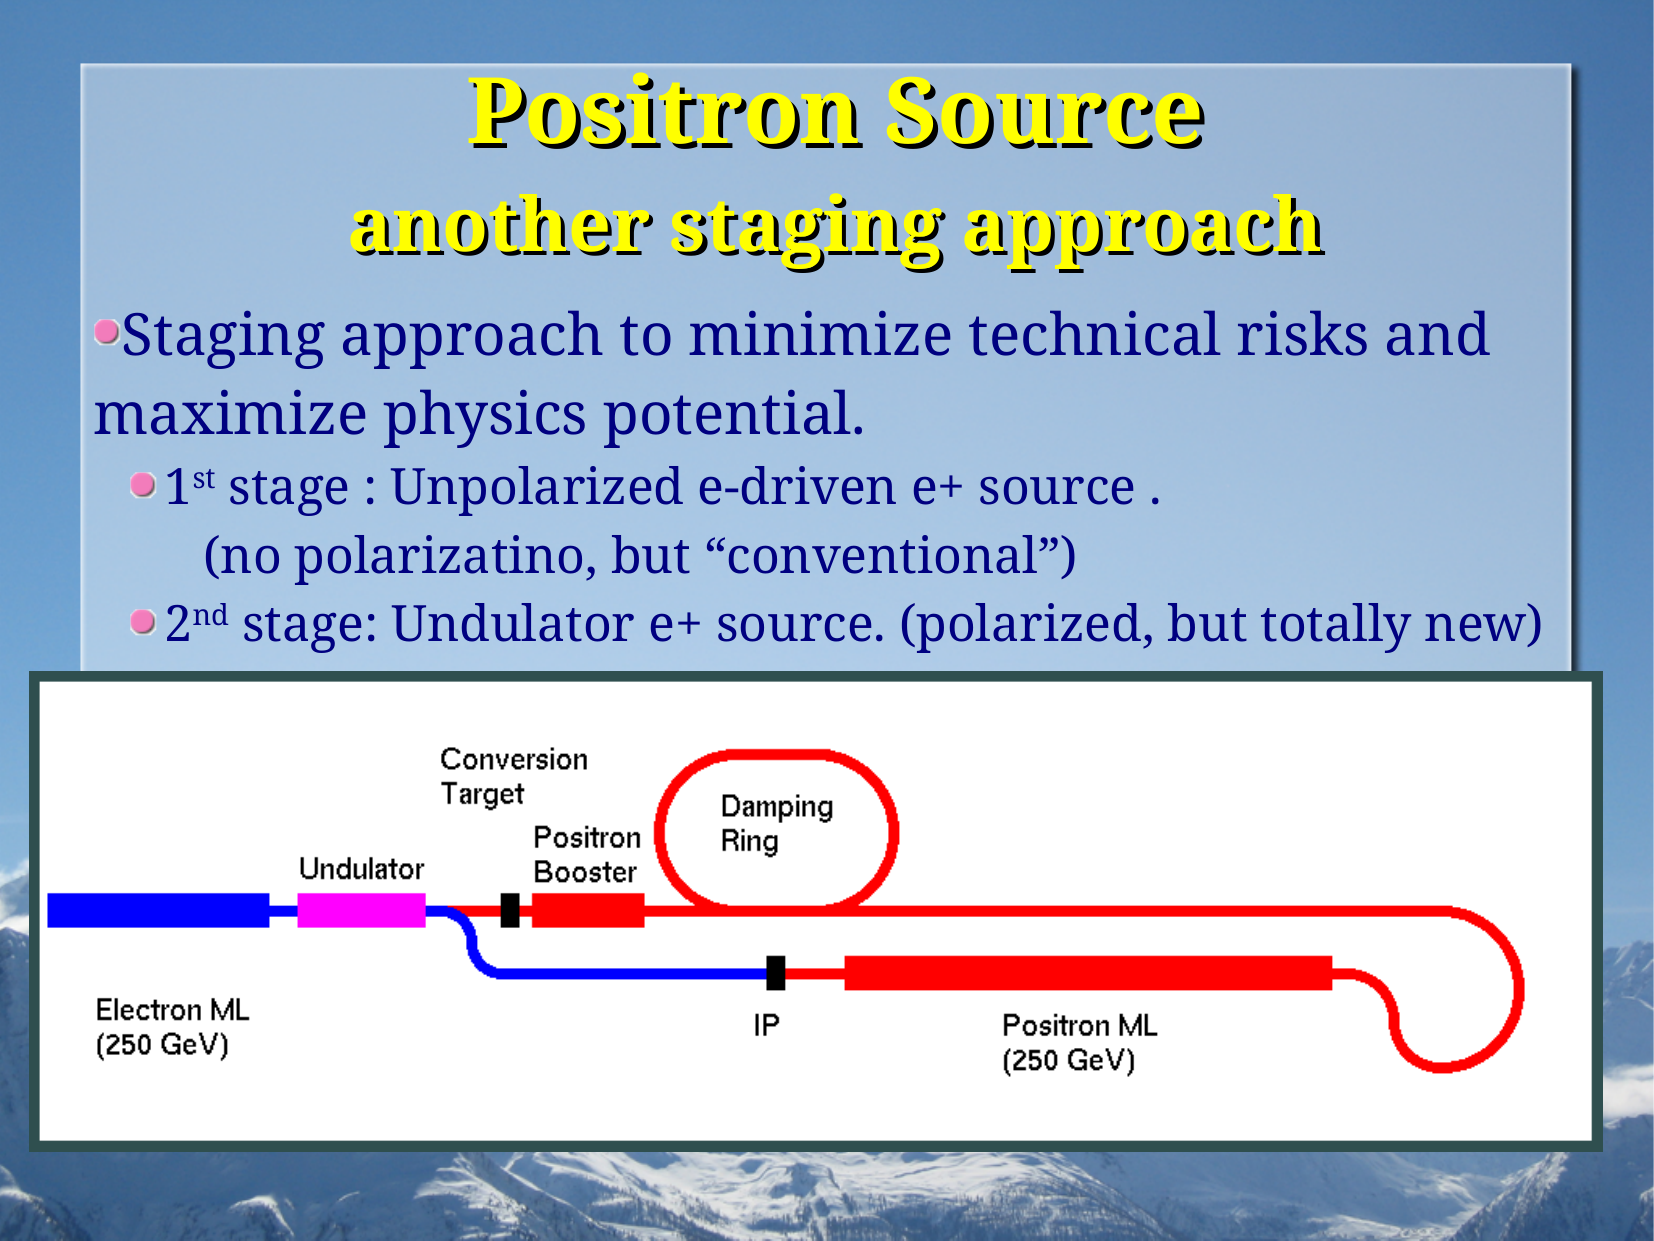

# Positron Source another staging approach
Staging approach to minimize technical risks and maximize physics potential.
1st stage : Unpolarized e-driven e+ source .
 (no polarizatino, but “conventional”)
2nd stage: Undulator e+ source. (polarized, but totally new)